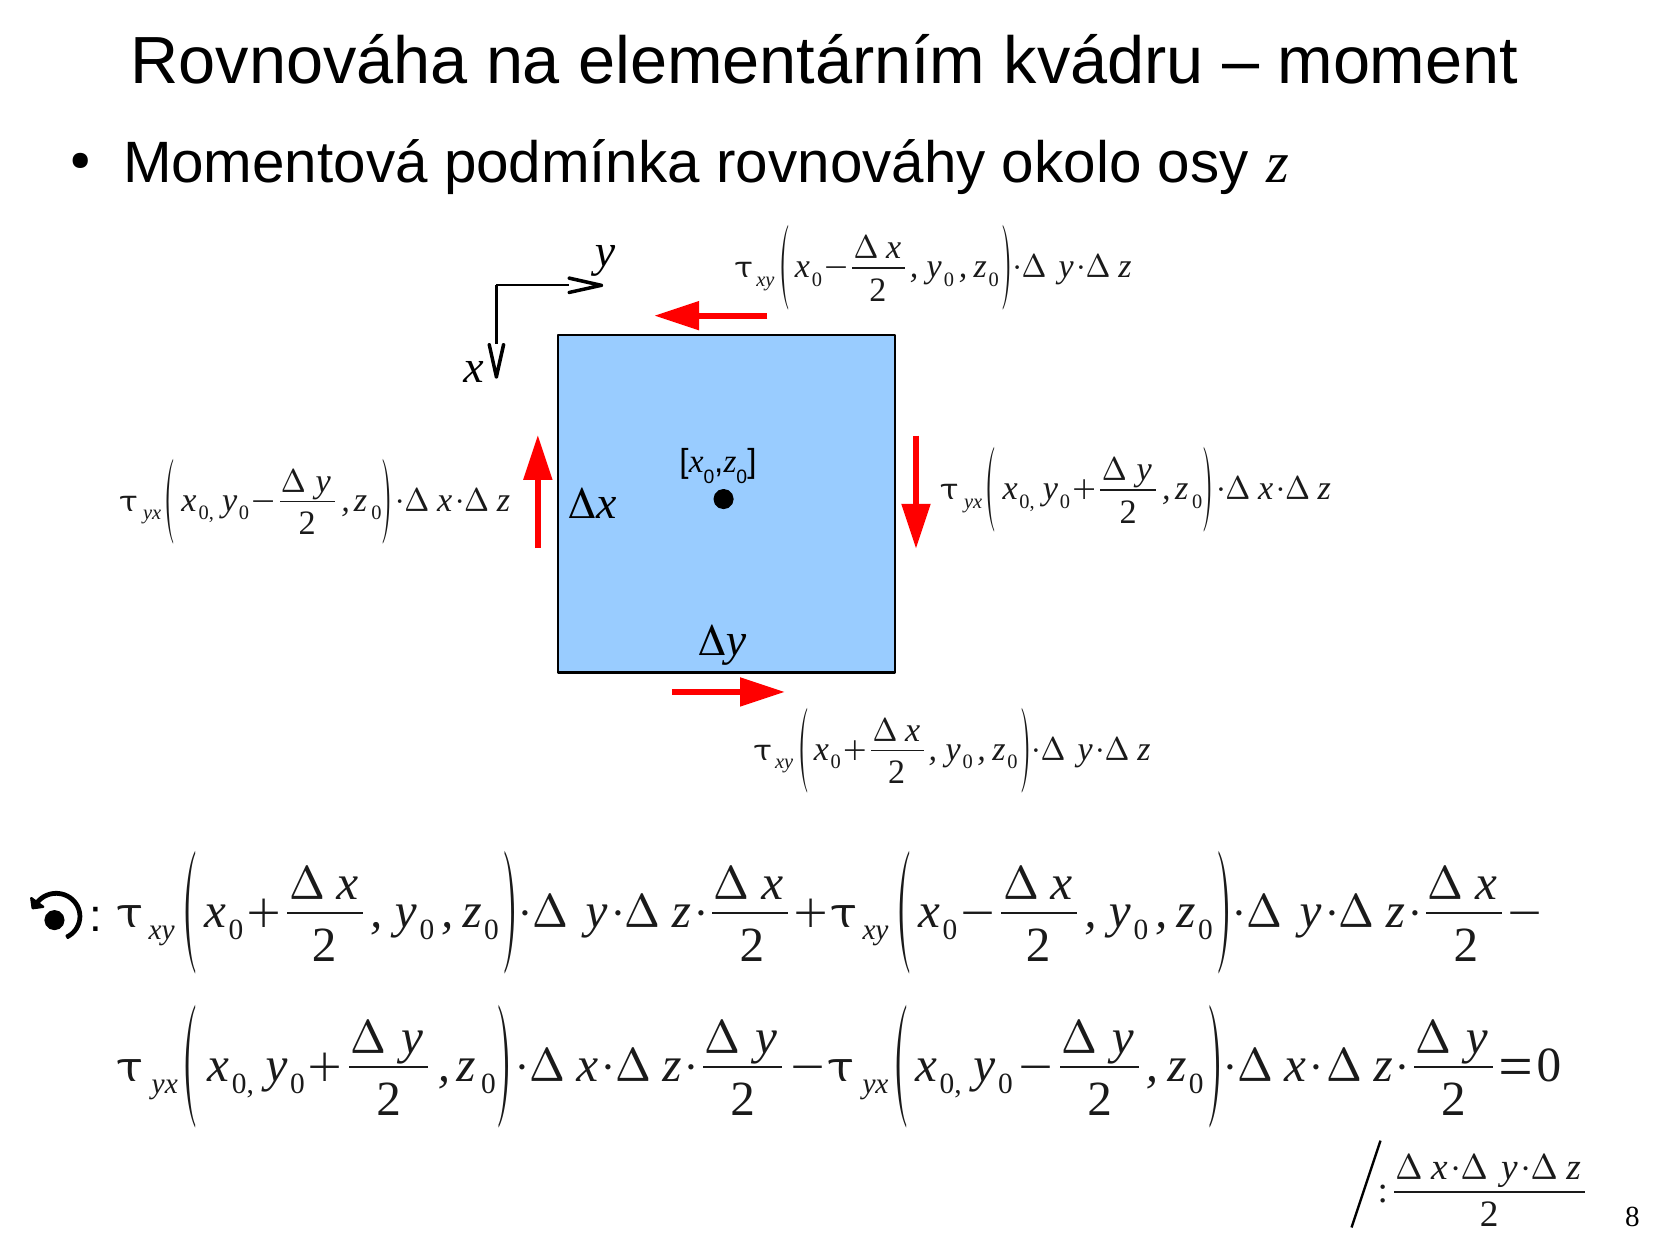

# Rovnováha na elementárním kvádru – moment
Momentová podmínka rovnováhy okolo osy z
y
x
[x0,z0]
Dx
Dy
:
8